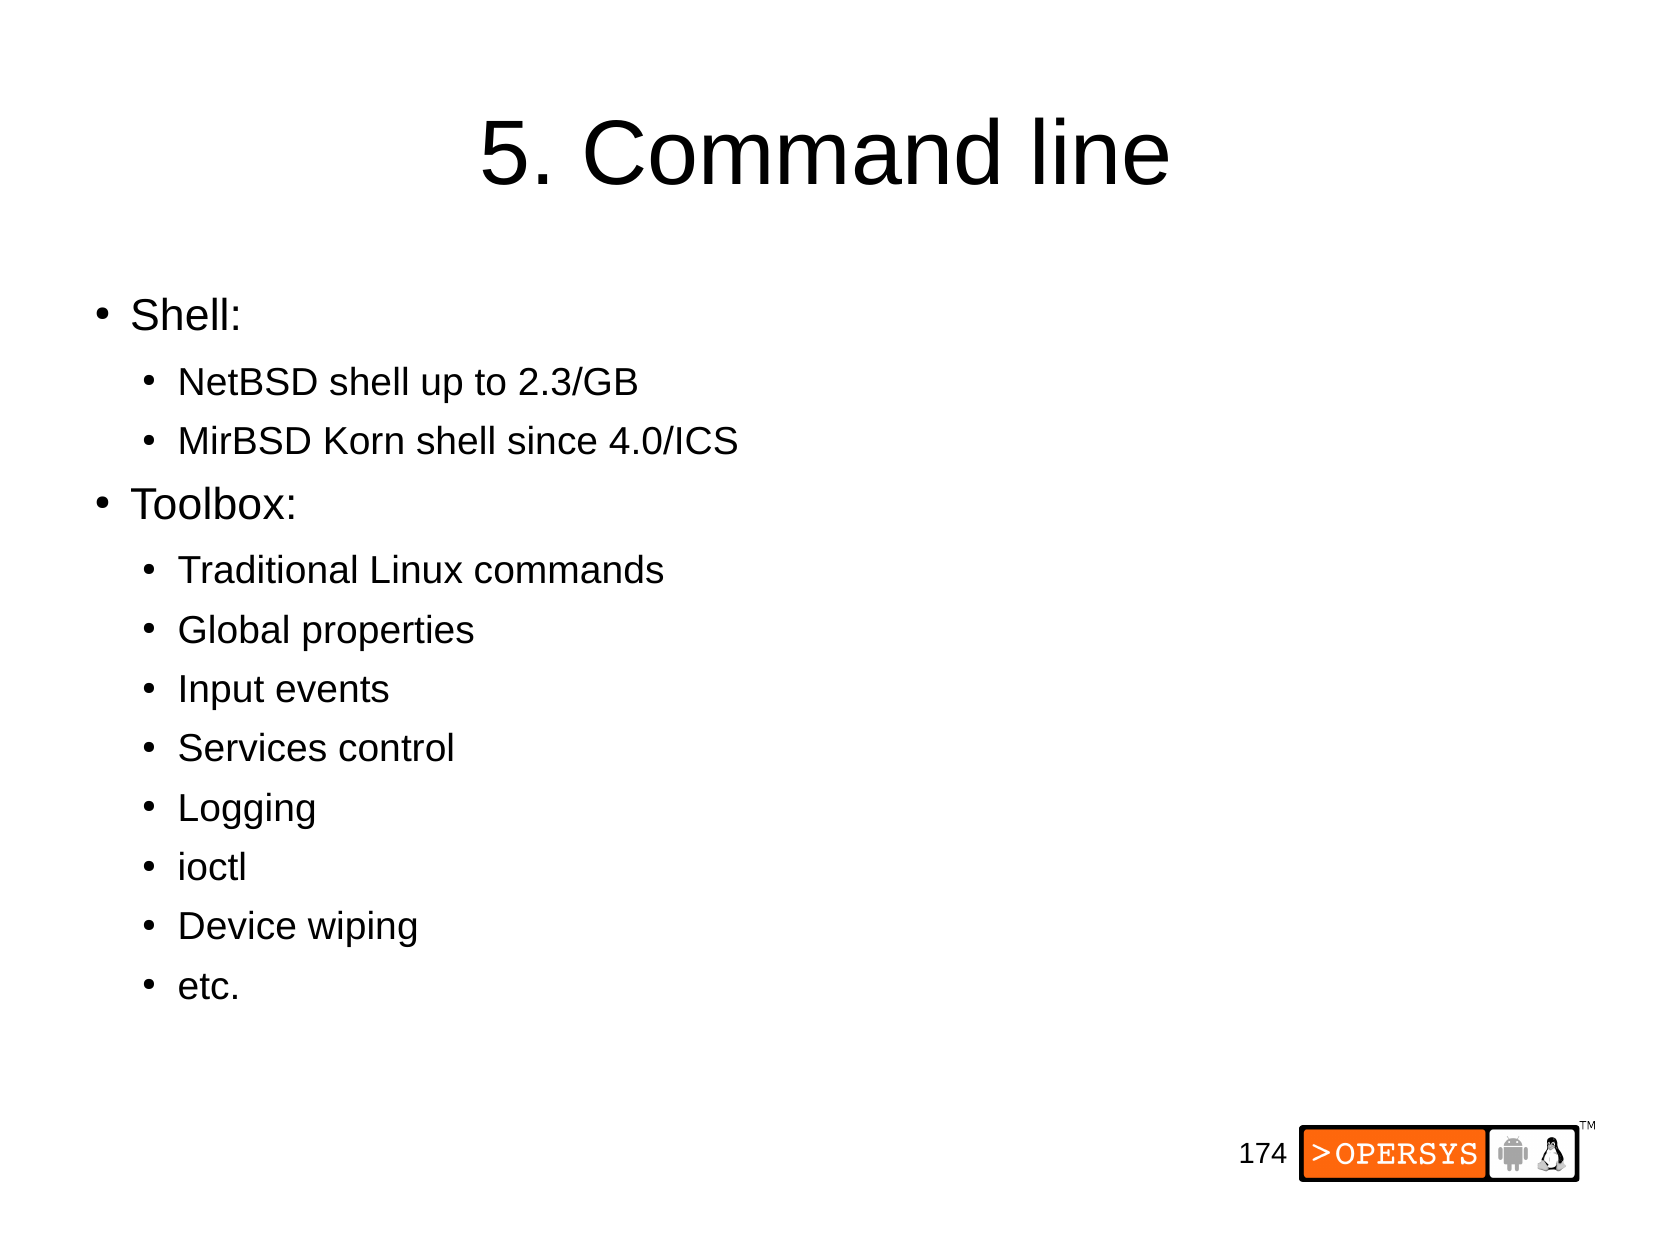

# 5. Command line
Shell:
NetBSD shell up to 2.3/GB
MirBSD Korn shell since 4.0/ICS
Toolbox:
Traditional Linux commands
Global properties
Input events
Services control
Logging
ioctl
Device wiping
etc.